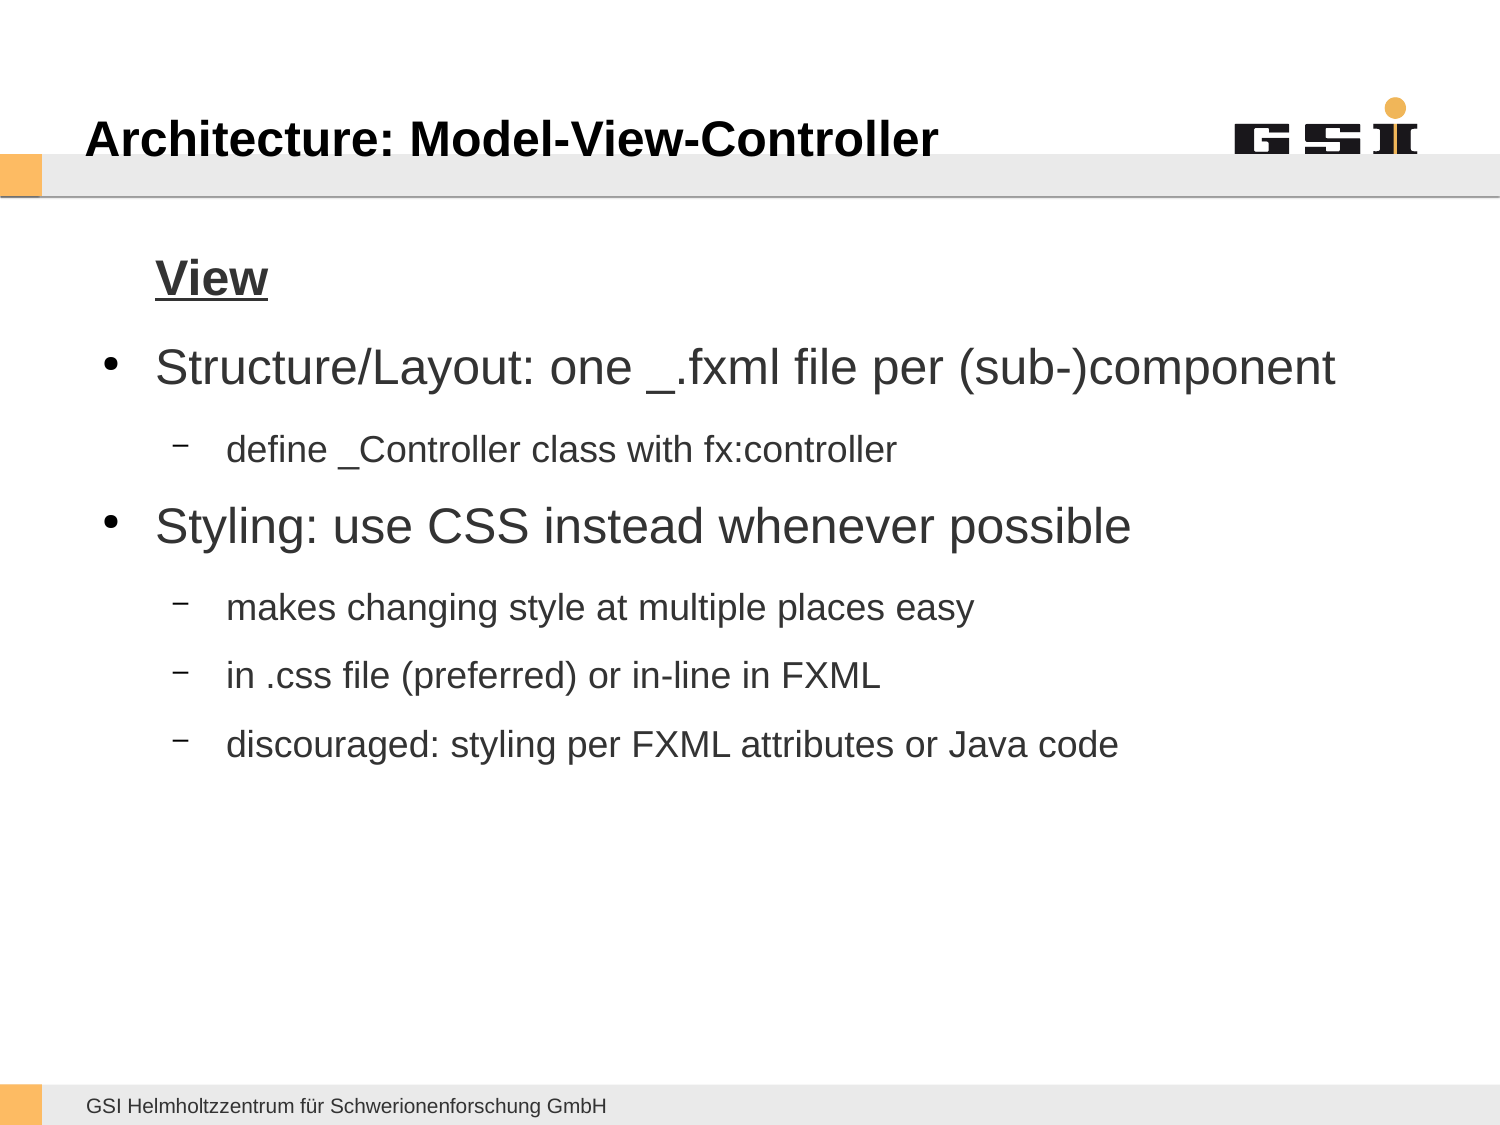

# Architecture: Model-View-Controller
View
Structure/Layout: one _.fxml file per (sub-)component
define _Controller class with fx:controller
Styling: use CSS instead whenever possible
makes changing style at multiple places easy
in .css file (preferred) or in-line in FXML
discouraged: styling per FXML attributes or Java code